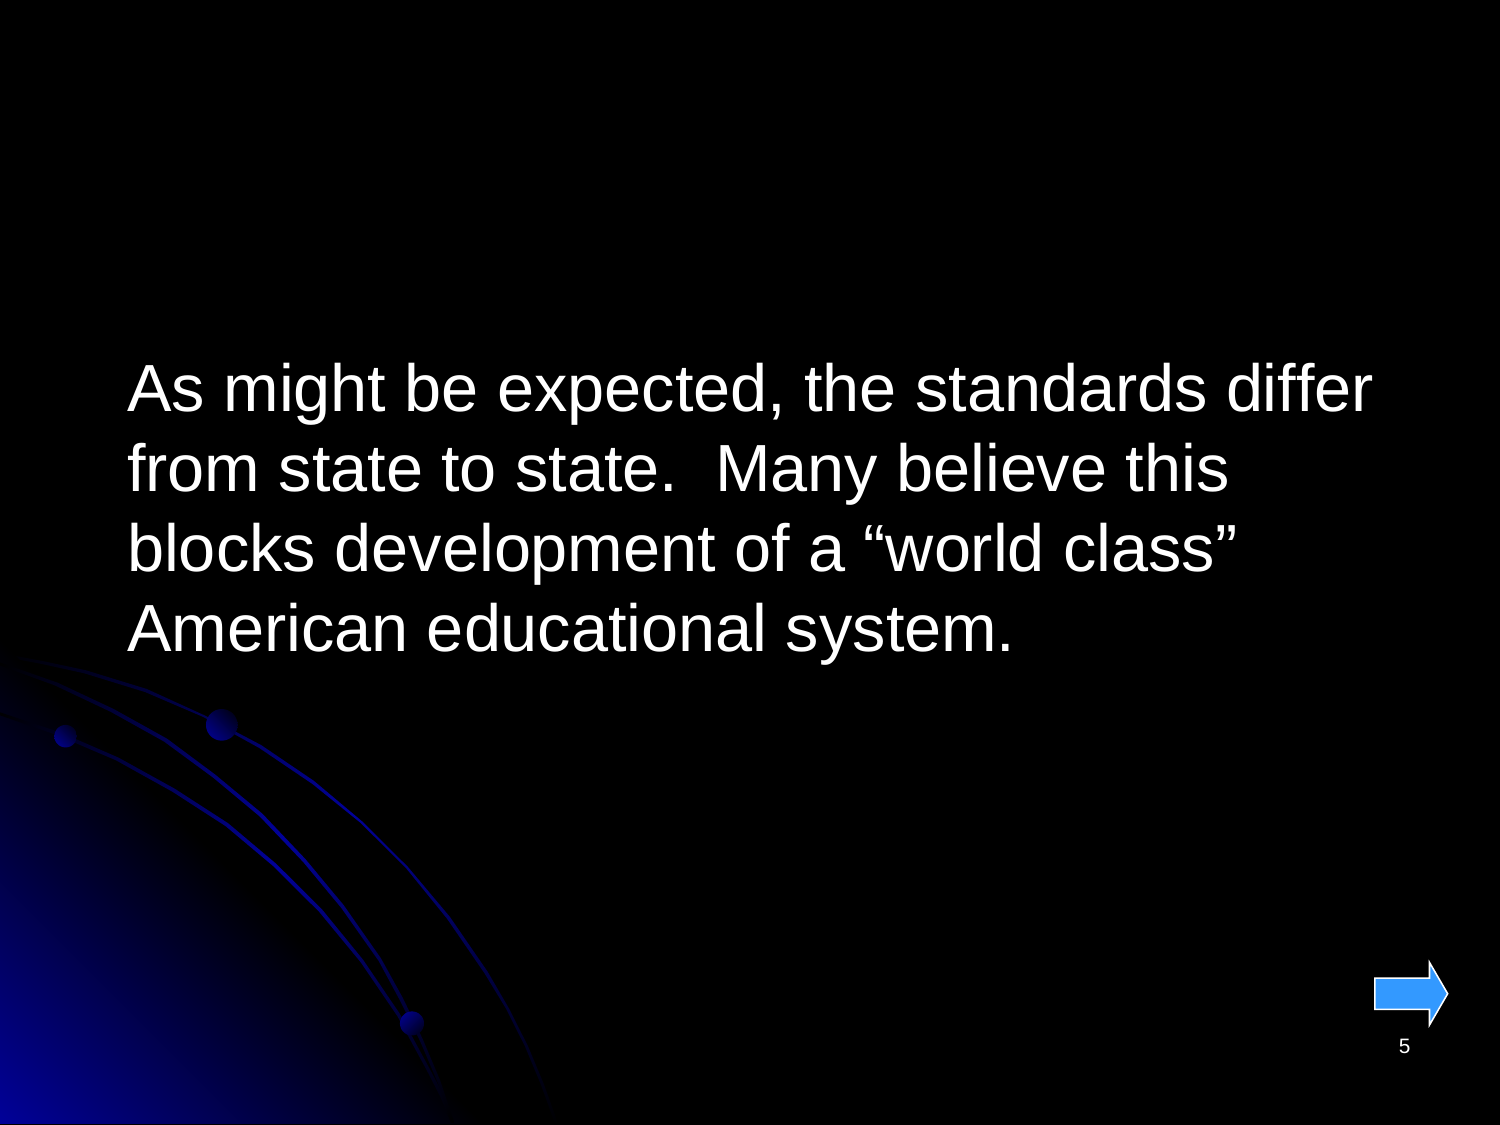

As might be expected, the standards differ from state to state. Many believe this blocks development of a “world class” American educational system.
5